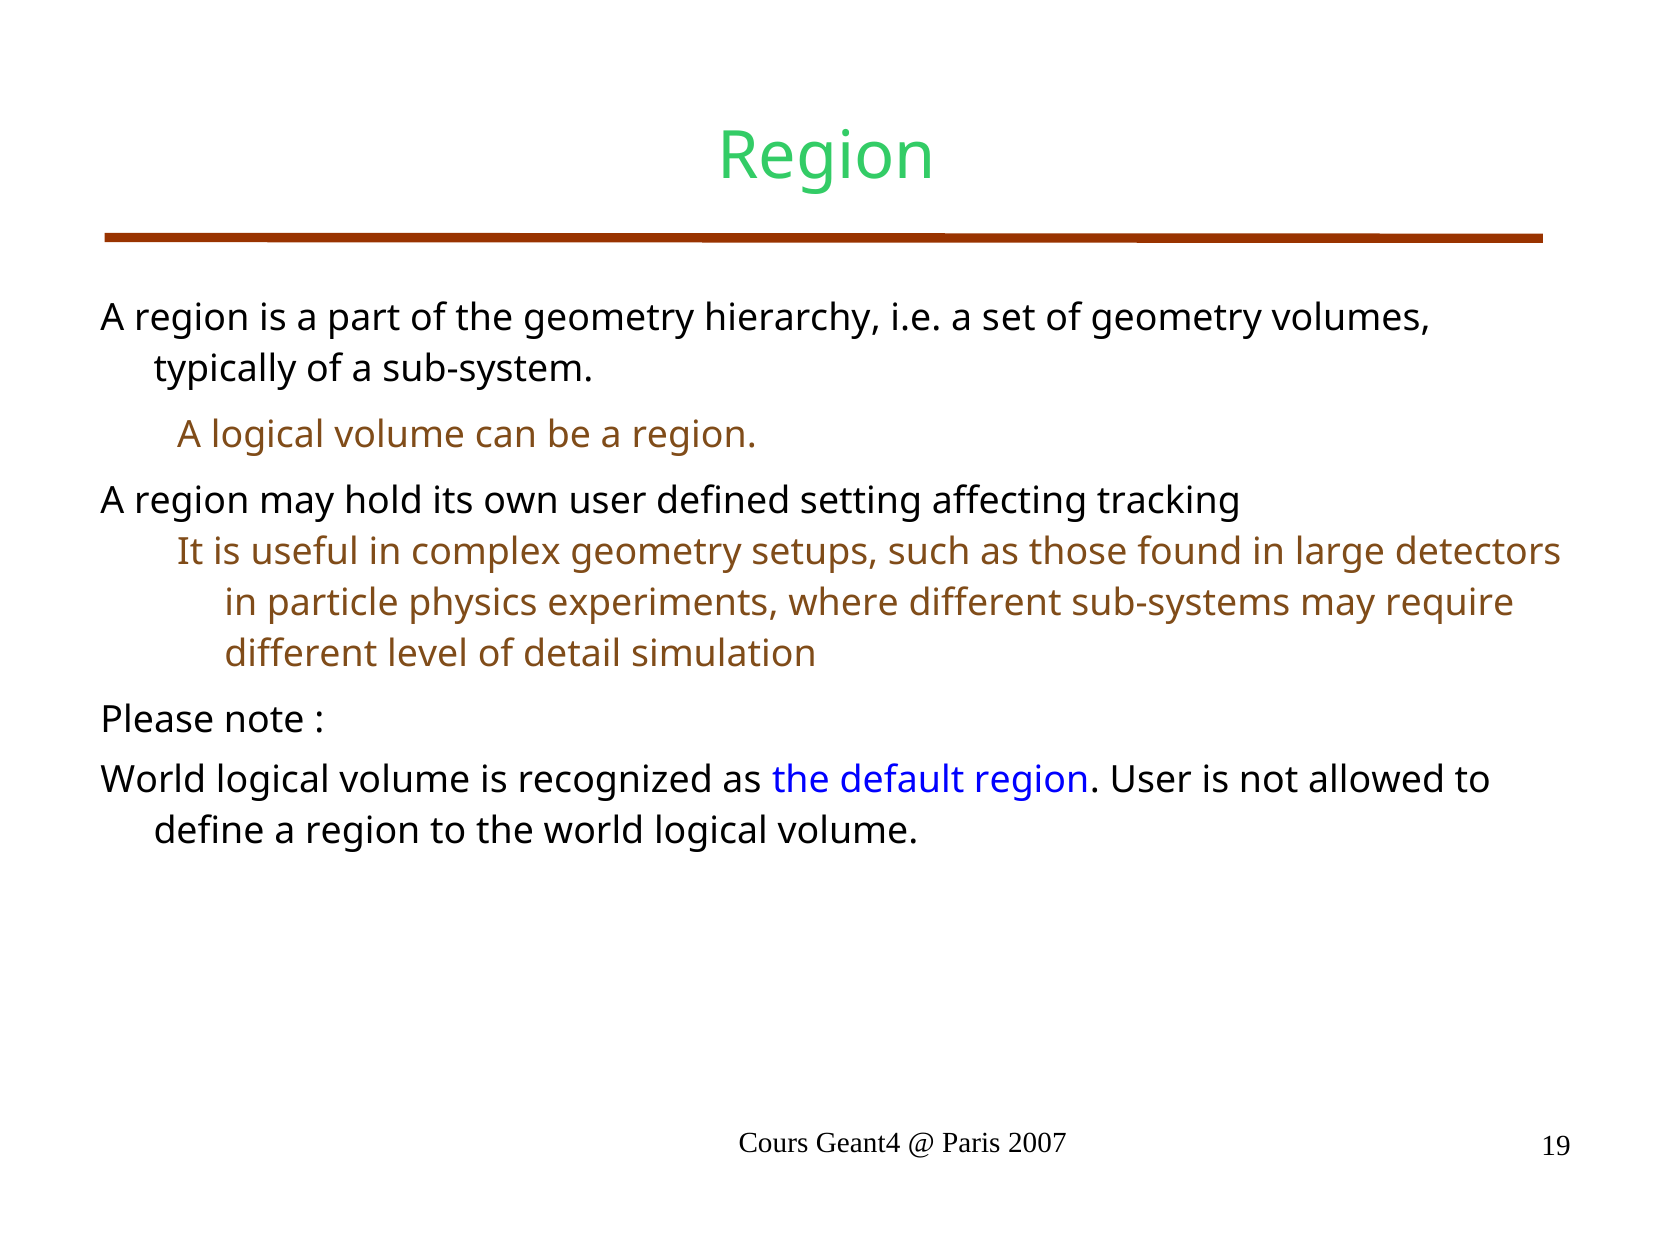

# Region
A region is a part of the geometry hierarchy, i.e. a set of geometry volumes, typically of a sub-system.
A logical volume can be a region.
A region may hold its own user defined setting affecting tracking
It is useful in complex geometry setups, such as those found in large detectors in particle physics experiments, where different sub-systems may require different level of detail simulation
Please note :
World logical volume is recognized as the default region. User is not allowed to define a region to the world logical volume.
Cours Geant4 @ Paris 2007
19